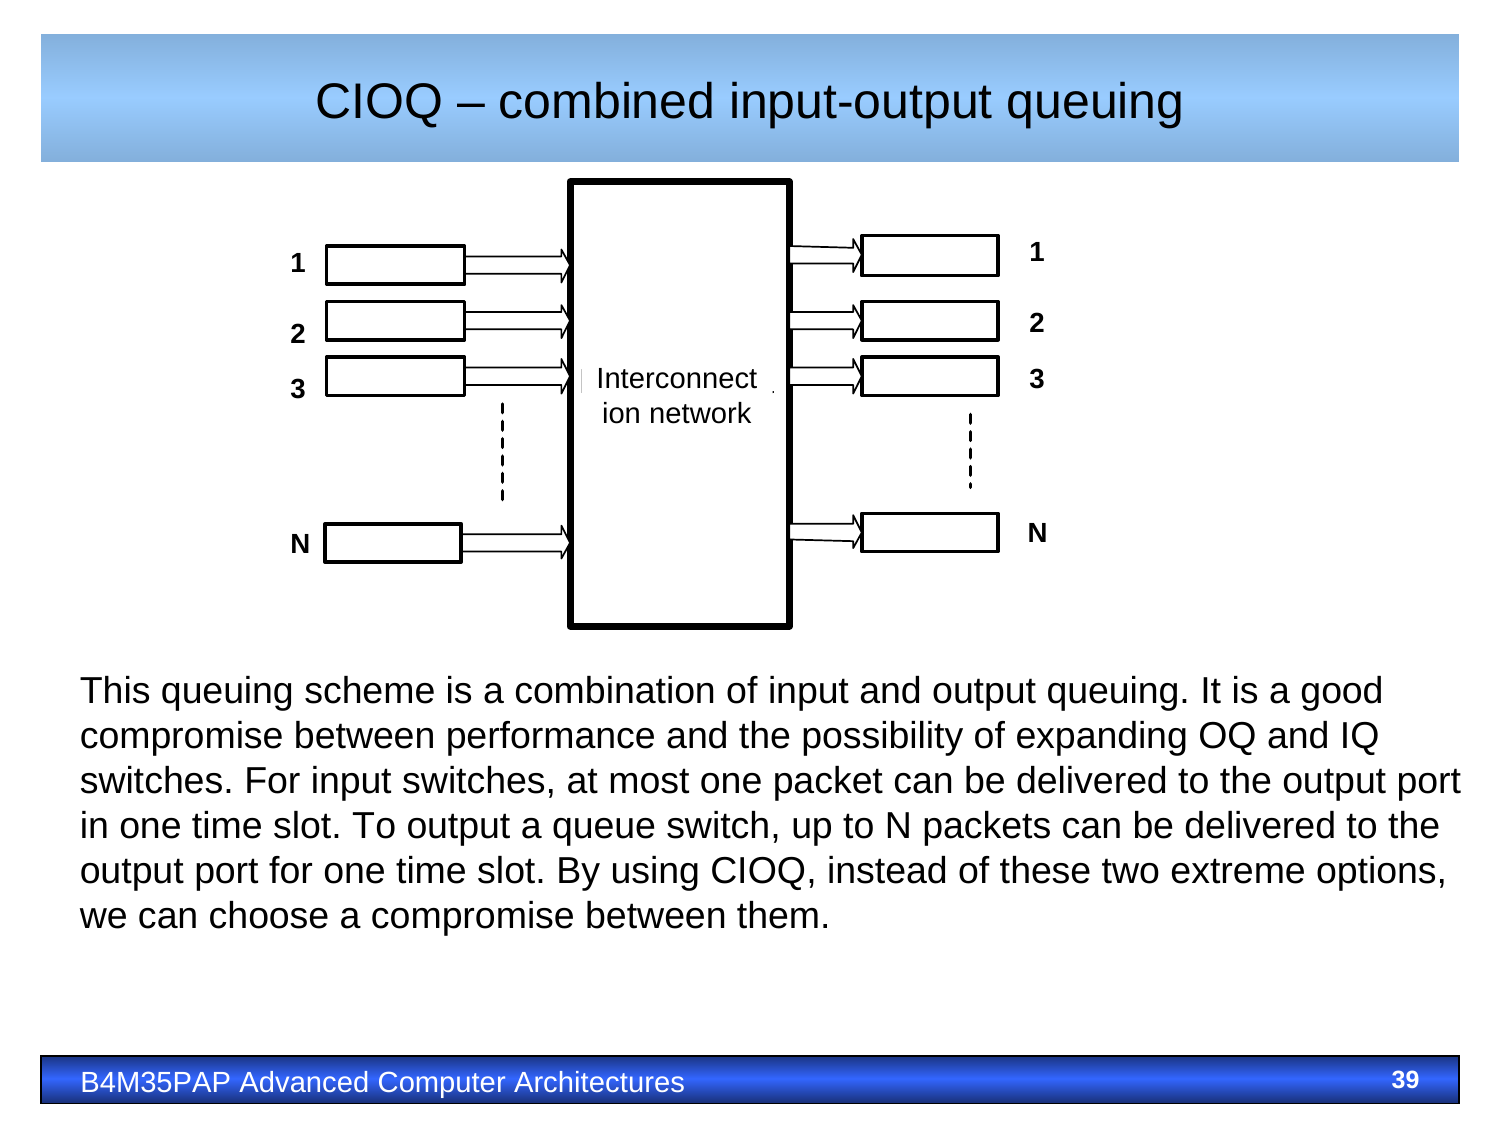

# CIOQ – combined input-output queuing
Interconnection network
This queuing scheme is a combination of input and output queuing. It is a good compromise between performance and the possibility of expanding OQ and IQ switches. For input switches, at most one packet can be delivered to the output port in one time slot. To output a queue switch, up to N packets can be delivered to the output port for one time slot. By using CIOQ, instead of these two extreme options, we can choose a compromise between them.